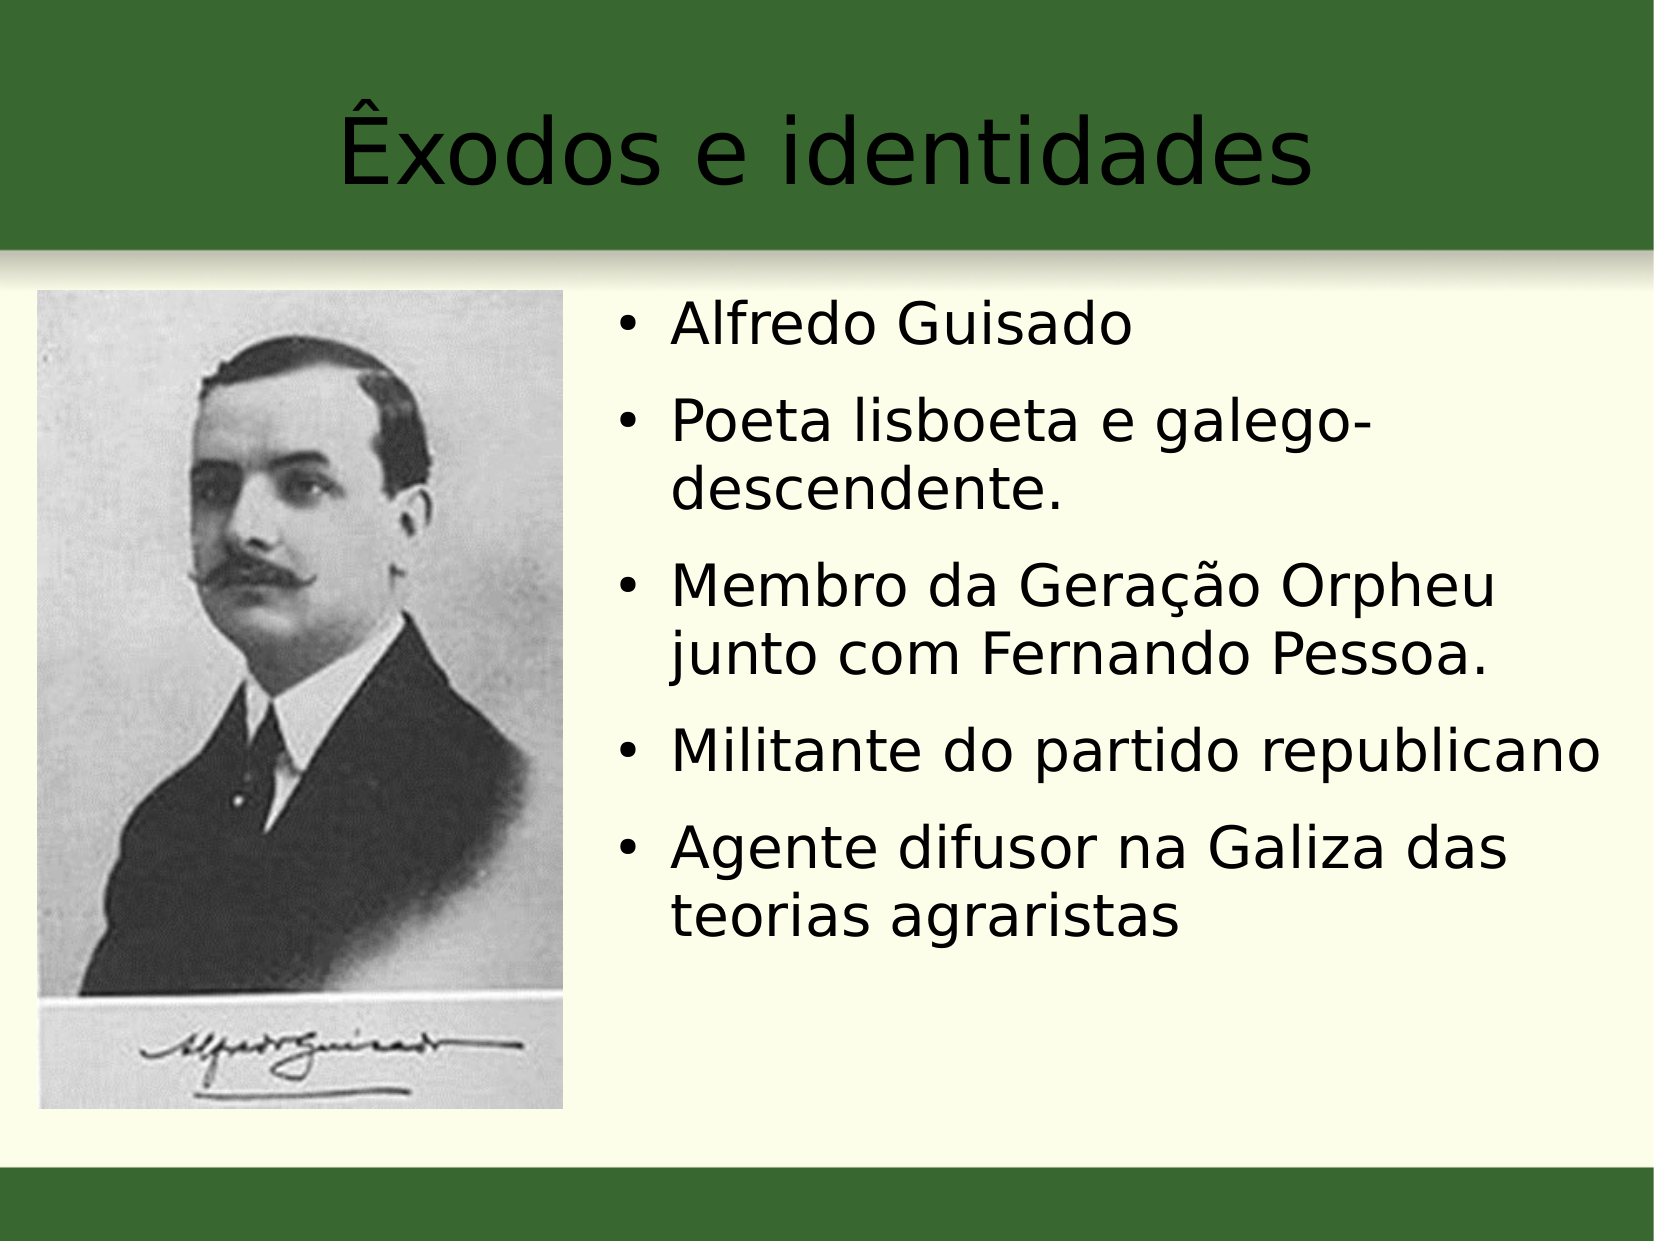

# Êxodos e identidades
Alfredo Guisado
Poeta lisboeta e galego-descendente.
Membro da Geração Orpheu junto com Fernando Pessoa.
Militante do partido republicano
Agente difusor na Galiza das teorias agraristas